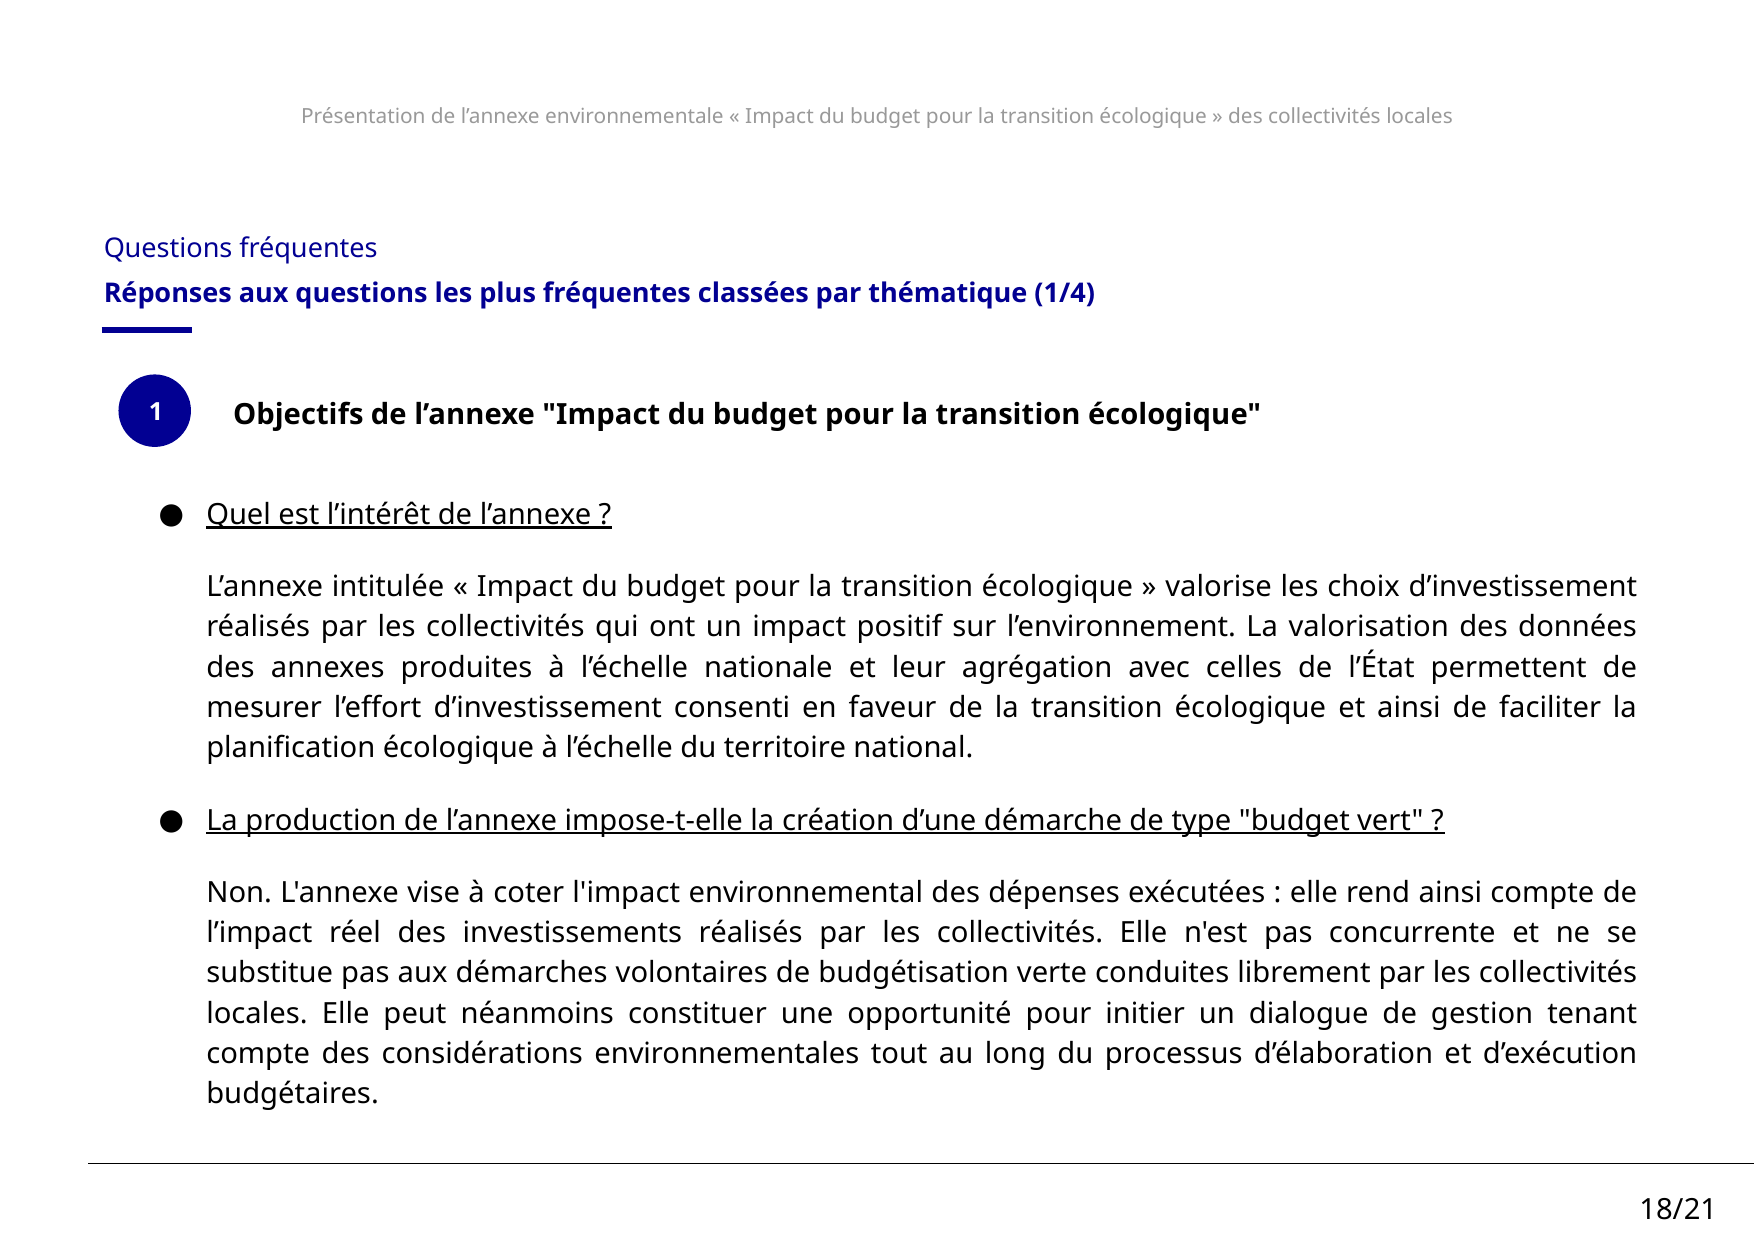

Présentation de l’annexe environnementale « Impact du budget pour la transition écologique » des collectivités locales
Questions fréquentes
Réponses aux questions les plus fréquentes classées par thématique (1/4)
1
Objectifs de l’annexe "Impact du budget pour la transition écologique"
Quel est l’intérêt de l’annexe ?
L’annexe intitulée « Impact du budget pour la transition écologique » valorise les choix d’investissement réalisés par les collectivités qui ont un impact positif sur l’environnement. La valorisation des données des annexes produites à l’échelle nationale et leur agrégation avec celles de l’État permettent de mesurer l’effort d’investissement consenti en faveur de la transition écologique et ainsi de faciliter la planification écologique à l’échelle du territoire national.
La production de l’annexe impose-t-elle la création d’une démarche de type "budget vert" ?
Non. L'annexe vise à coter l'impact environnemental des dépenses exécutées : elle rend ainsi compte de l’impact réel des investissements réalisés par les collectivités. Elle n'est pas concurrente et ne se substitue pas aux démarches volontaires de budgétisation verte conduites librement par les collectivités locales. Elle peut néanmoins constituer une opportunité pour initier un dialogue de gestion tenant compte des considérations environnementales tout au long du processus d’élaboration et d’exécution budgétaires.